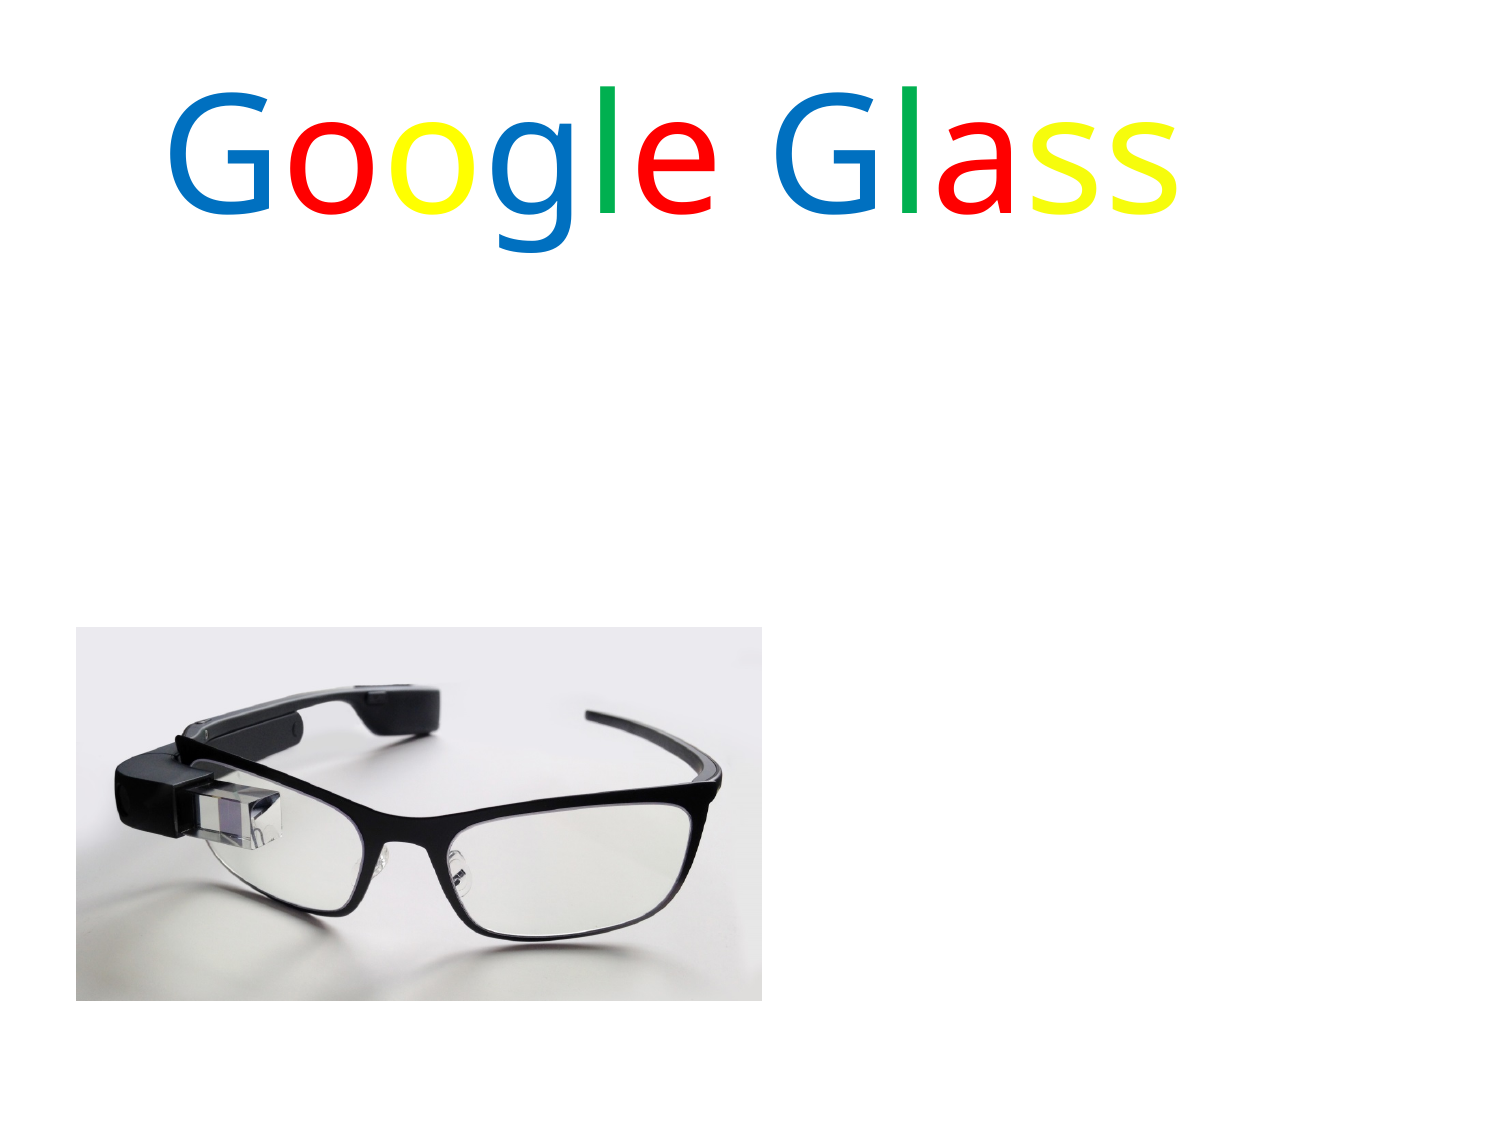

Google Glass
# Is a display device type augmented reality glasses developed by Google.
The purpose of Google Glass display information would be available for users of smart phones without using hands, also allowing access to the Internet using voice commands,